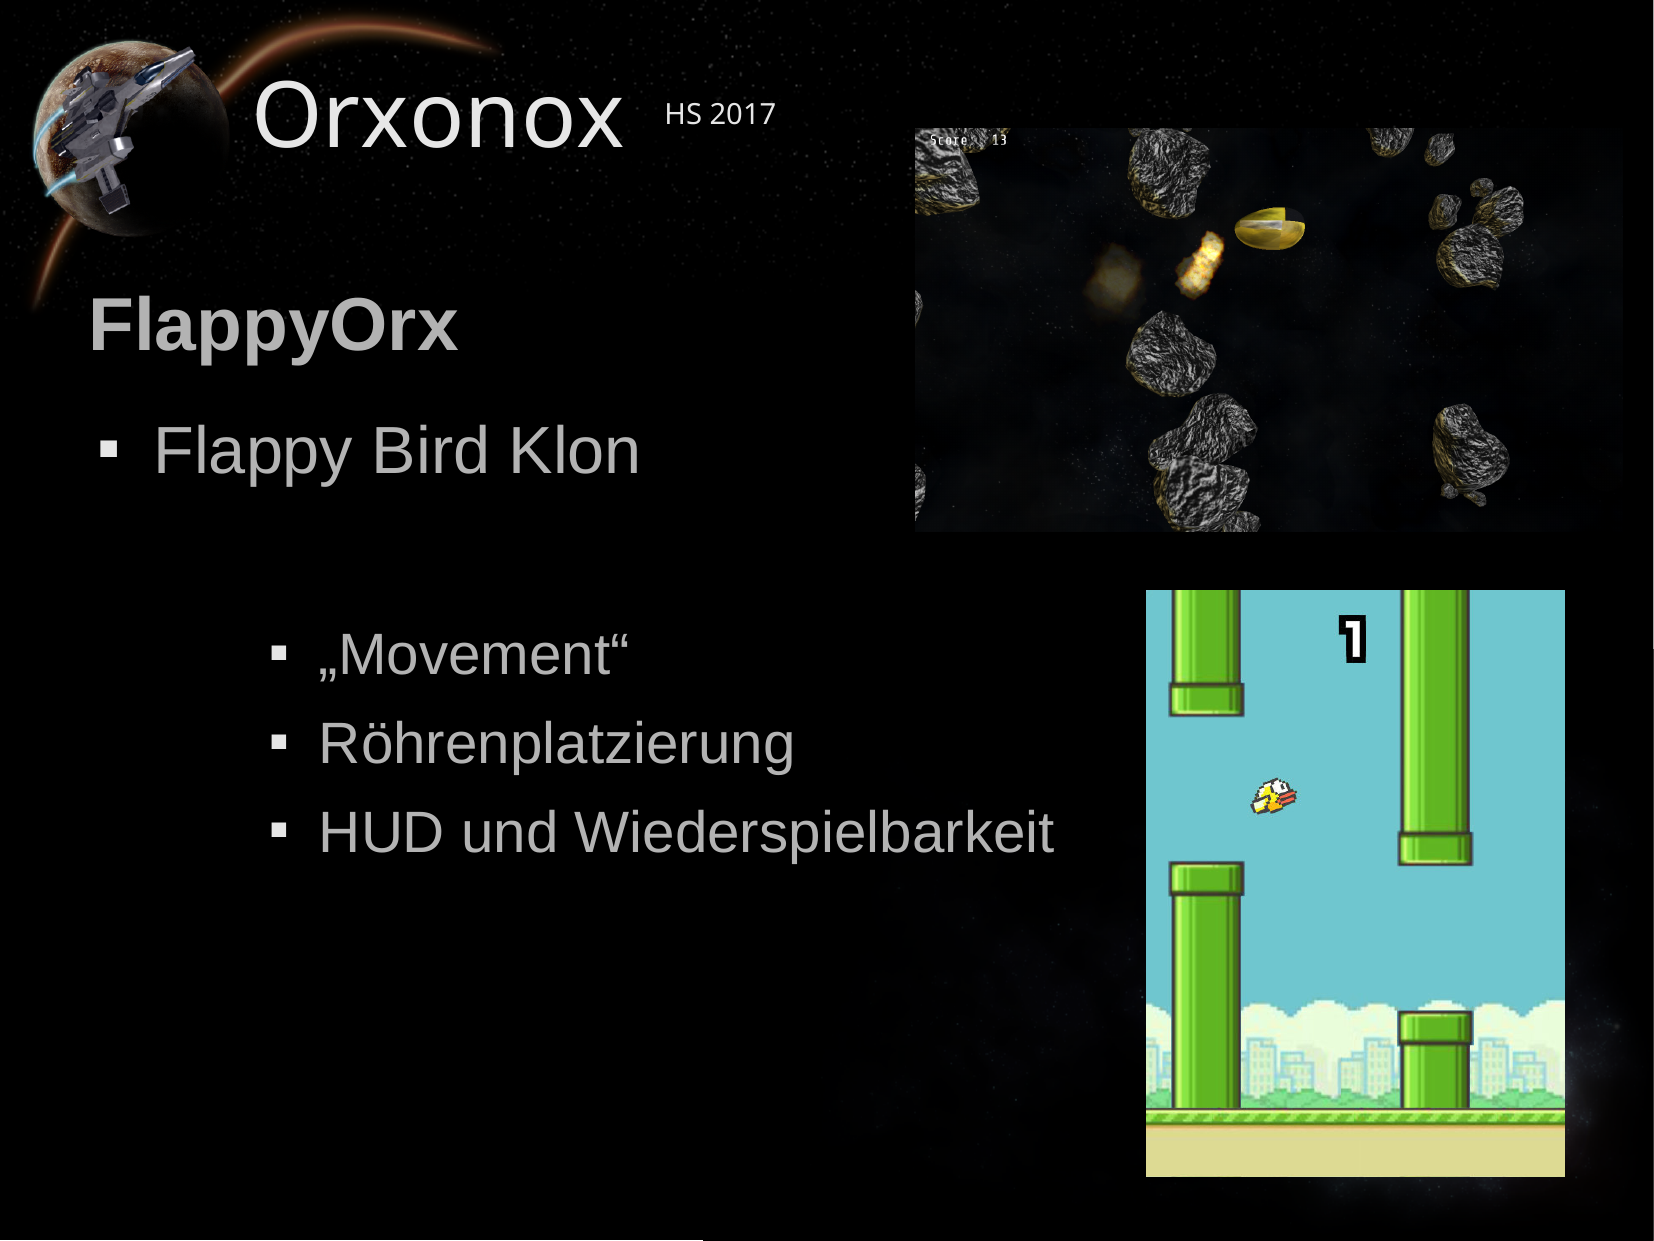

# FlappyOrx
Flappy Bird Klon
„Movement“
Röhrenplatzierung
HUD und Wiederspielbarkeit